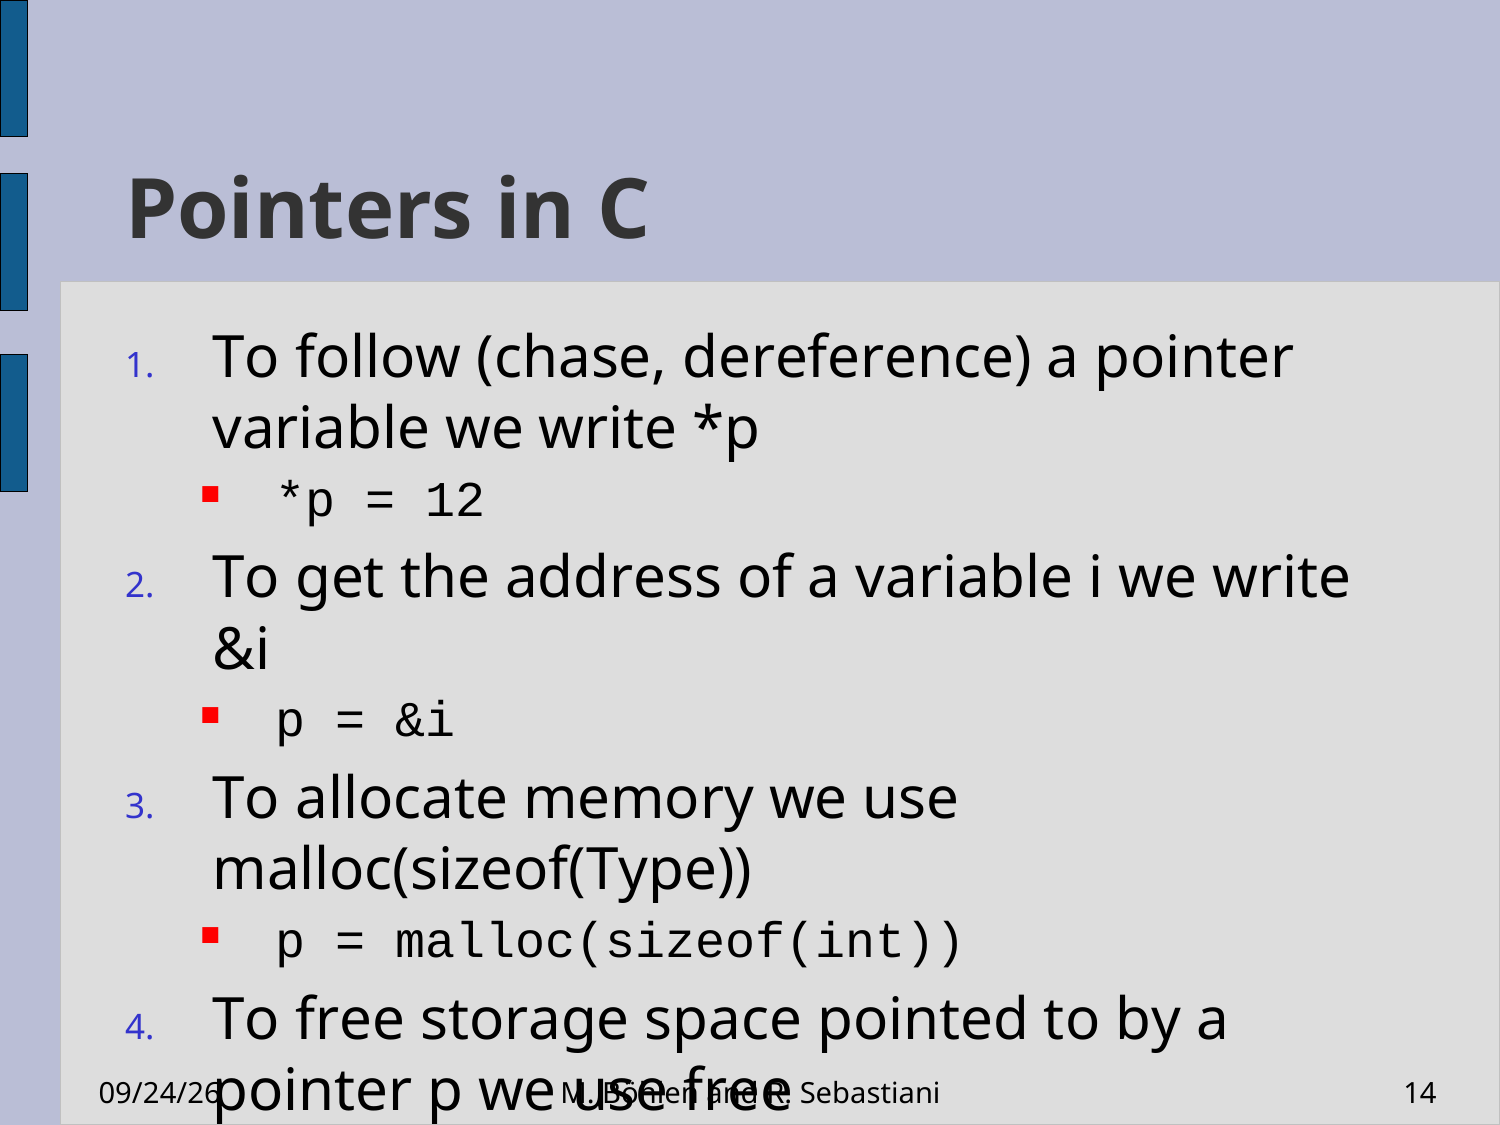

# Pointers in C
To follow (chase, dereference) a pointer variable we write *p
*p = 12
To get the address of a variable i we write &i
p = &i
To allocate memory we use malloc(sizeof(Type))
p = malloc(sizeof(int))
To free storage space pointed to by a pointer p we use free
free(p)
M. Böhlen and R. Sebastiani
14